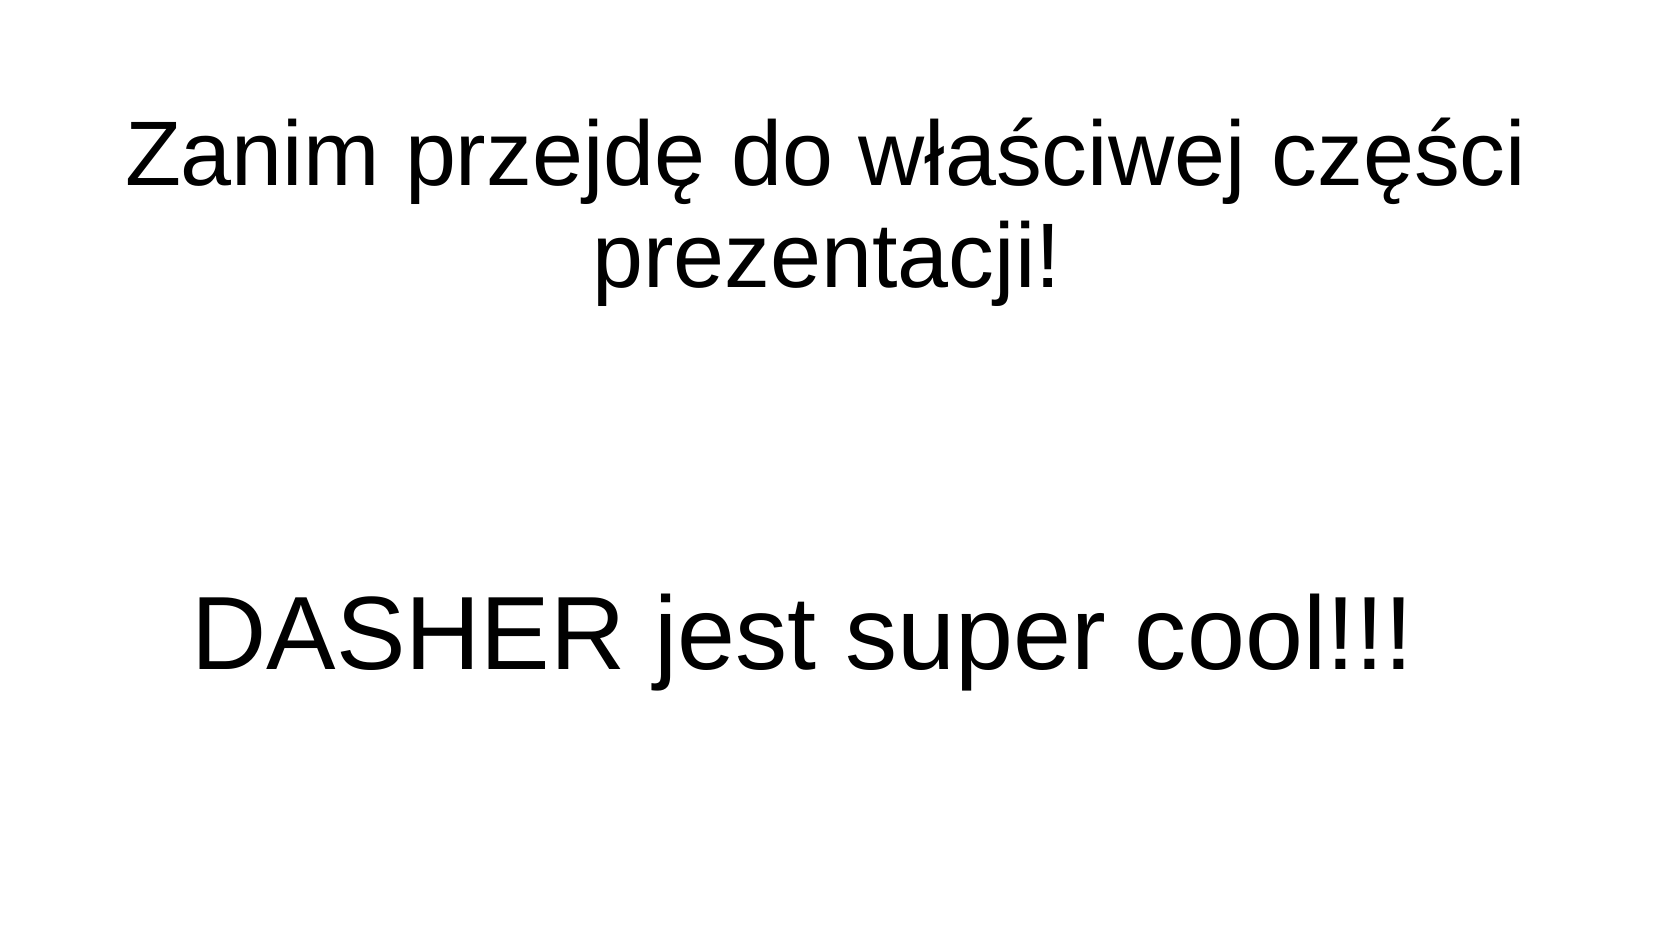

# Zanim przejdę do właściwej części prezentacji!
DASHER jest super cool!!!